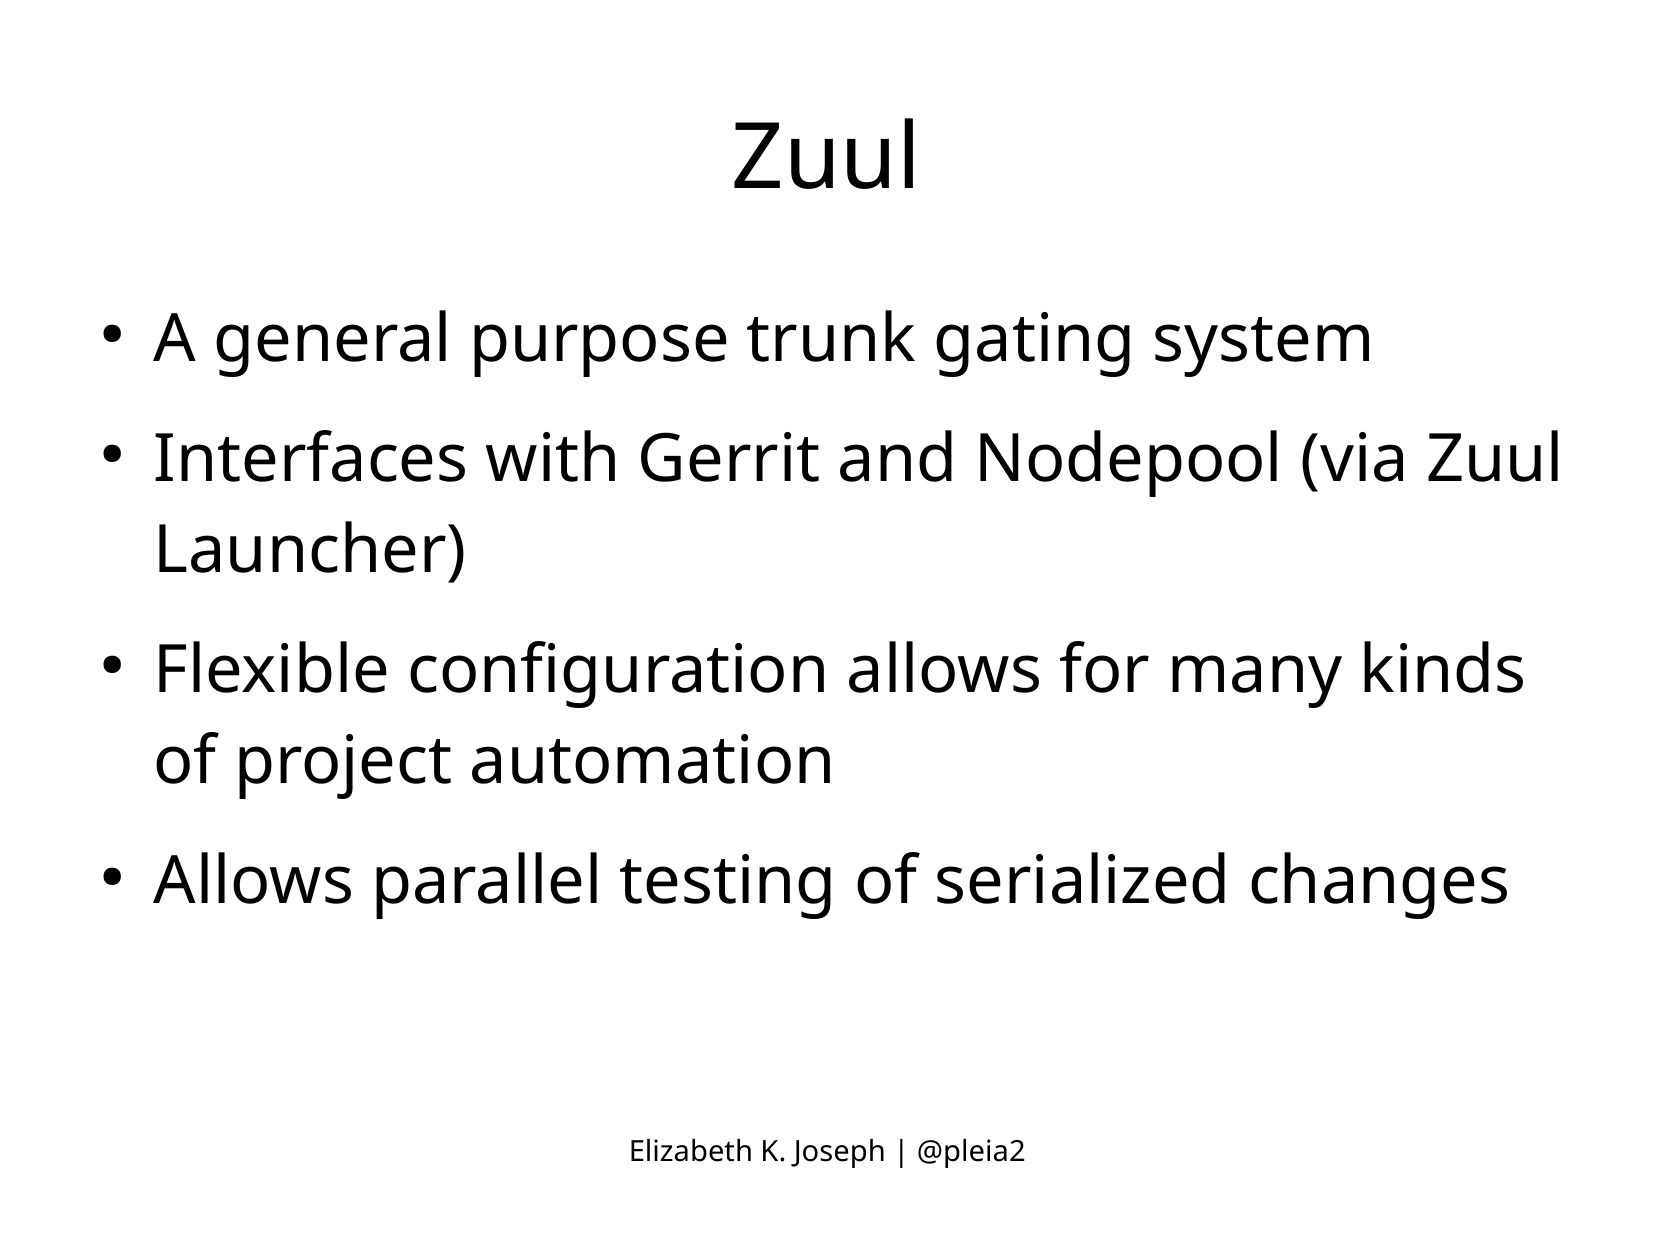

# Zuul
A general purpose trunk gating system
Interfaces with Gerrit and Nodepool (via Zuul Launcher)
Flexible configuration allows for many kinds of project automation
Allows parallel testing of serialized changes
Elizabeth K. Joseph | @pleia2